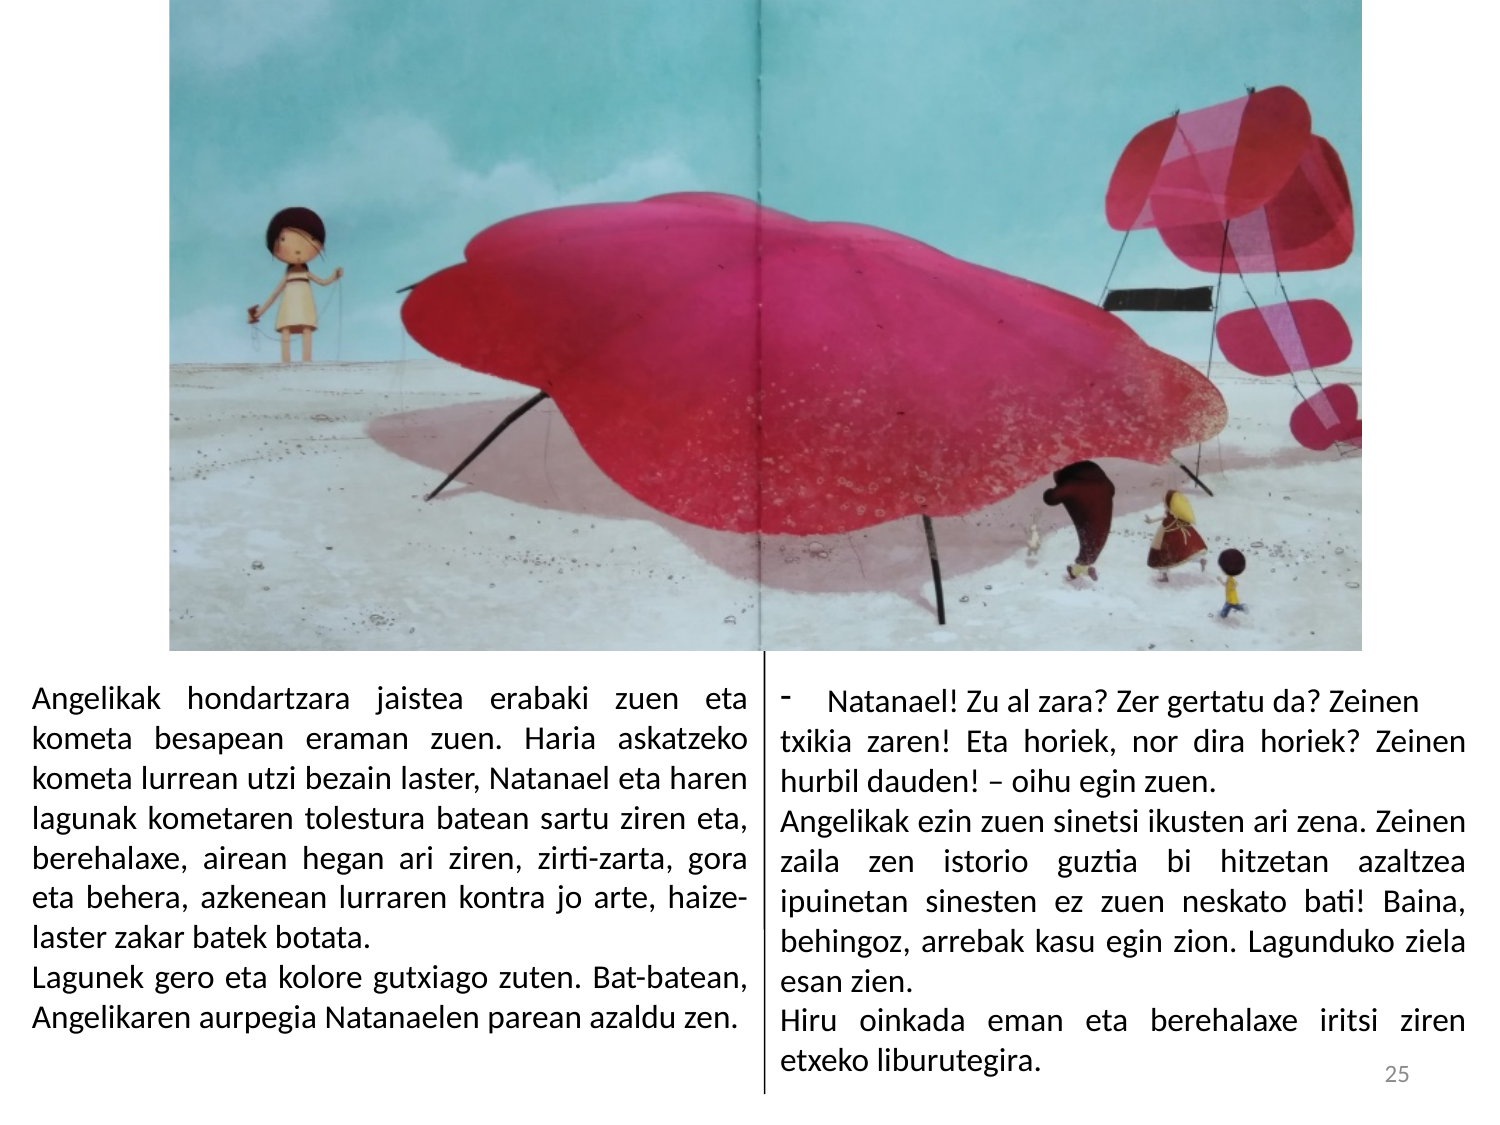

Angelikak hondartzara jaistea erabaki zuen eta kometa besapean eraman zuen. Haria askatzeko kometa lurrean utzi bezain laster, Natanael eta haren lagunak kometaren tolestura batean sartu ziren eta, berehalaxe, airean hegan ari ziren, zirti-zarta, gora eta behera, azkenean lurraren kontra jo arte, haize-laster zakar batek botata.
Lagunek gero eta kolore gutxiago zuten. Bat-batean, Angelikaren aurpegia Natanaelen parean azaldu zen.
Natanael! Zu al zara? Zer gertatu da? Zeinen
txikia zaren! Eta horiek, nor dira horiek? Zeinen hurbil dauden! – oihu egin zuen.
Angelikak ezin zuen sinetsi ikusten ari zena. Zeinen zaila zen istorio guztia bi hitzetan azaltzea ipuinetan sinesten ez zuen neskato bati! Baina, behingoz, arrebak kasu egin zion. Lagunduko ziela esan zien.
Hiru oinkada eman eta berehalaxe iritsi ziren etxeko liburutegira.